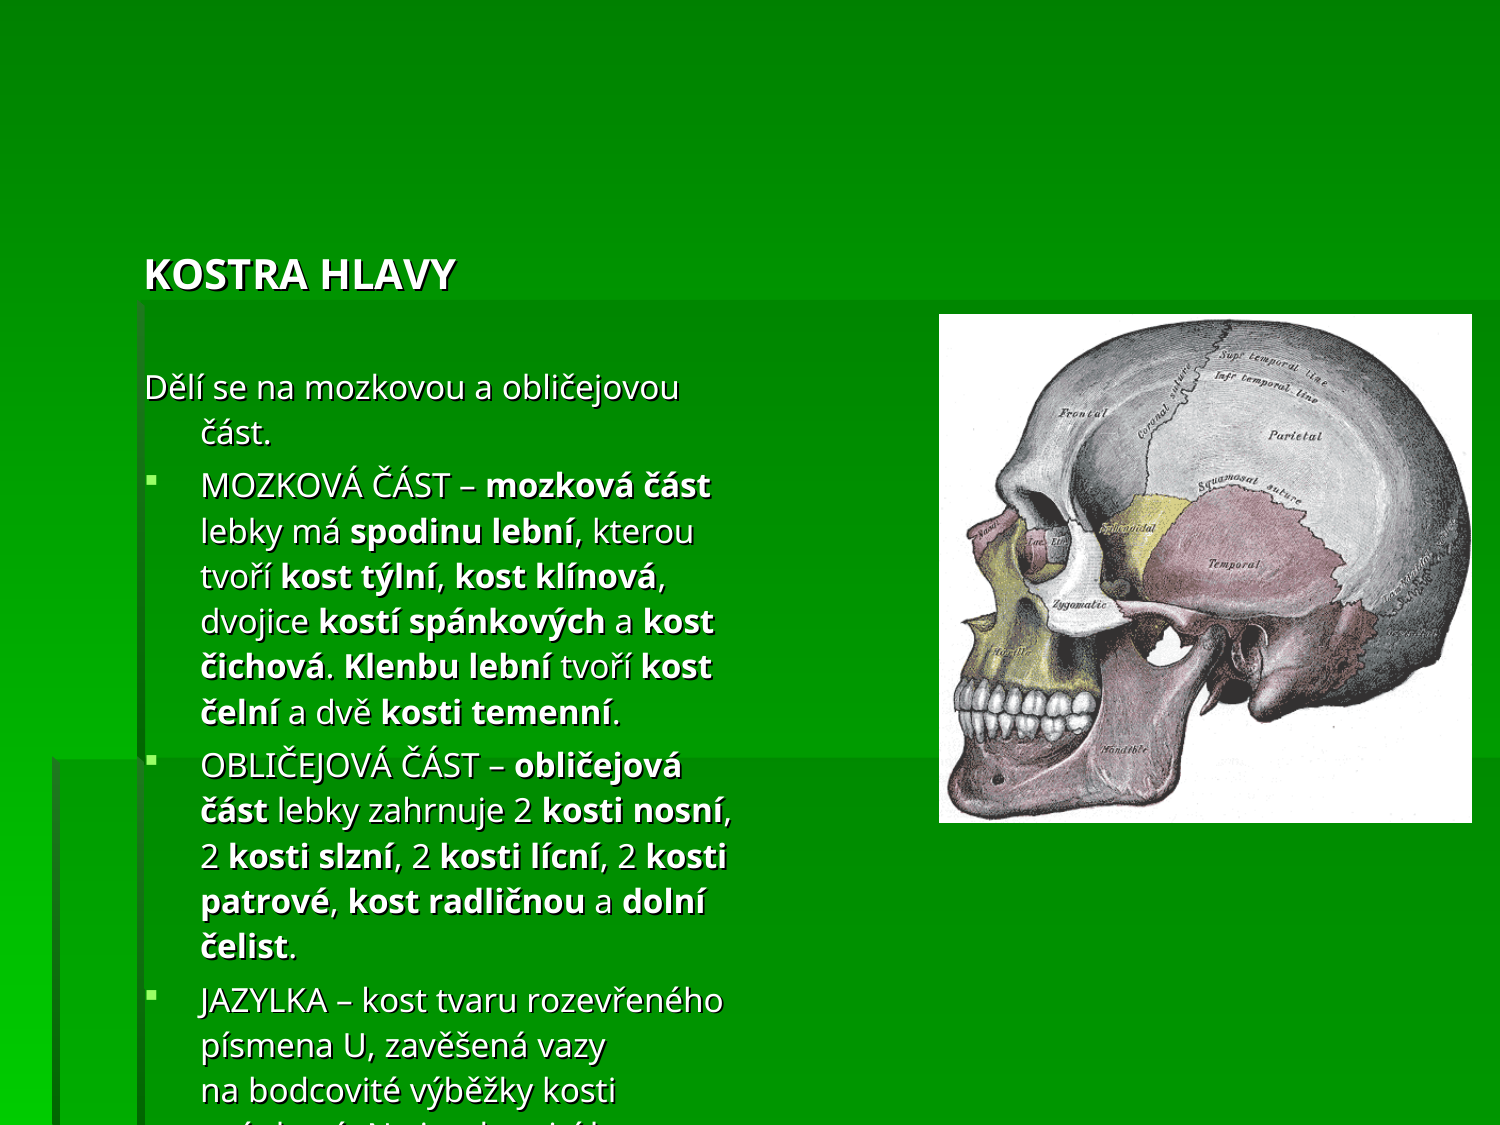

# KOSTRA HLAVY
Dělí se na mozkovou a obličejovou část.
MOZKOVÁ ČÁST – mozková část lebky má spodinu lební, kterou tvoří kost týlní, kost klínová, dvojice kostí spánkových a kost čichová. Klenbu lební tvoří kost čelní a dvě kosti temenní.
OBLIČEJOVÁ ČÁST – obličejová část lebky zahrnuje 2 kosti nosní,
2 kosti slzní, 2 kosti lícní, 2 kosti patrové, kost radličnou a dolní čelist.
JAZYLKA – kost tvaru rozevřeného písmena U, zavěšená vazy
na bodcovité výběžky kosti spánkové. Na jazylce visí hrtan.